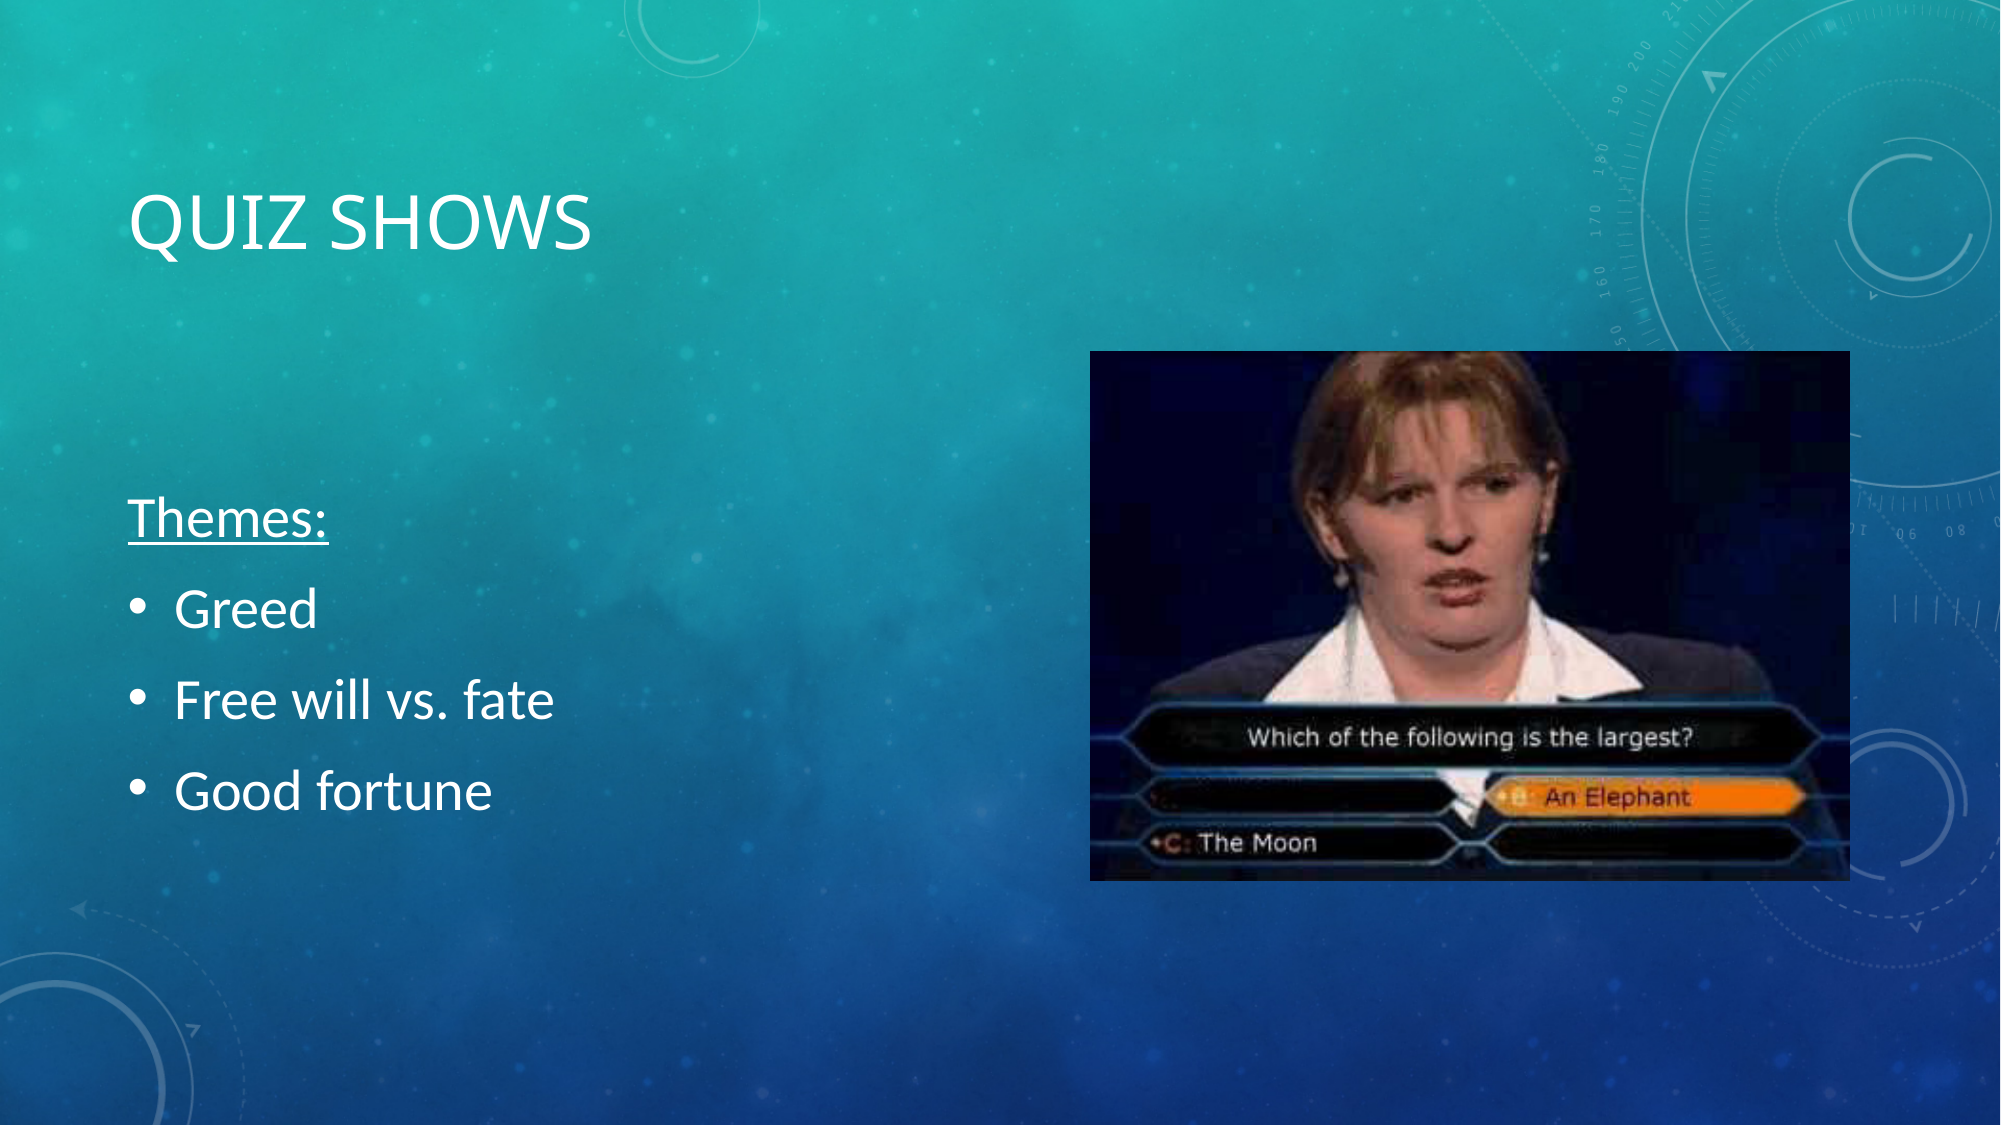

# Quiz shows
Themes:
Greed
Free will vs. fate
Good fortune